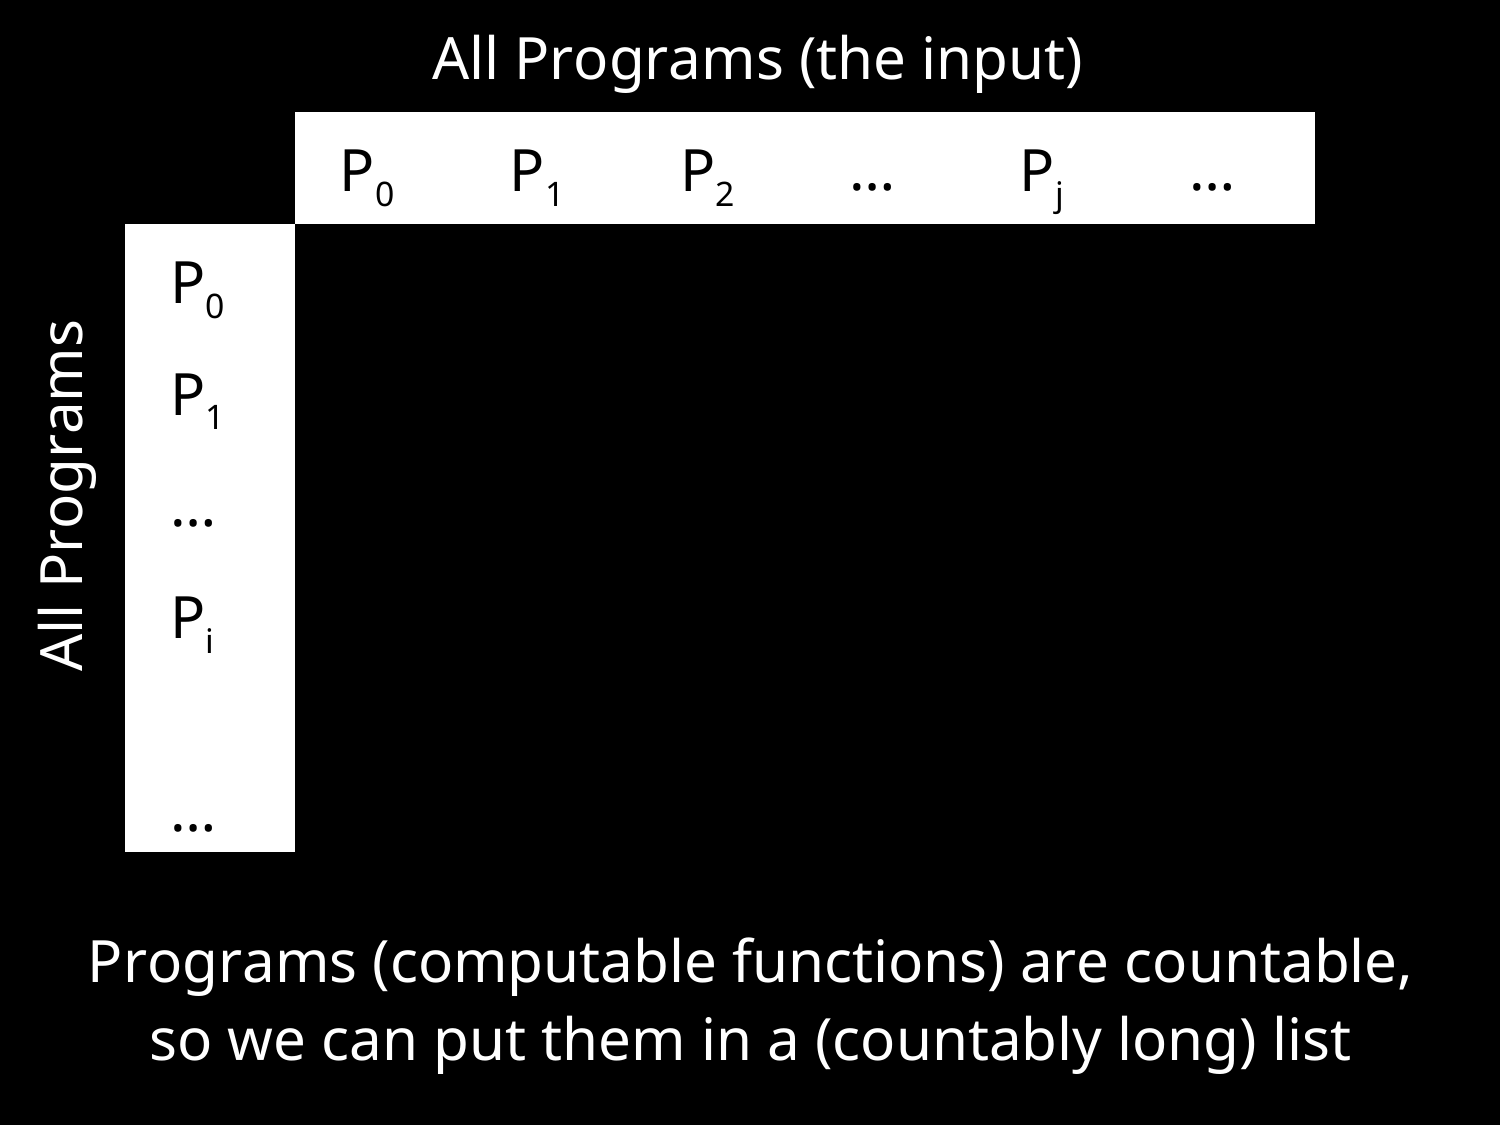

All Programs (the input)
| | P0 | P1 | P2 | … | Pj | … |
| --- | --- | --- | --- | --- | --- | --- |
| P0 | | | | | | |
| P1 | | | | | | |
| … | | | | | | |
| Pi | | | | | | |
| … | | | | | | |
All Programs
Programs (computable functions) are countable,
so we can put them in a (countably long) list